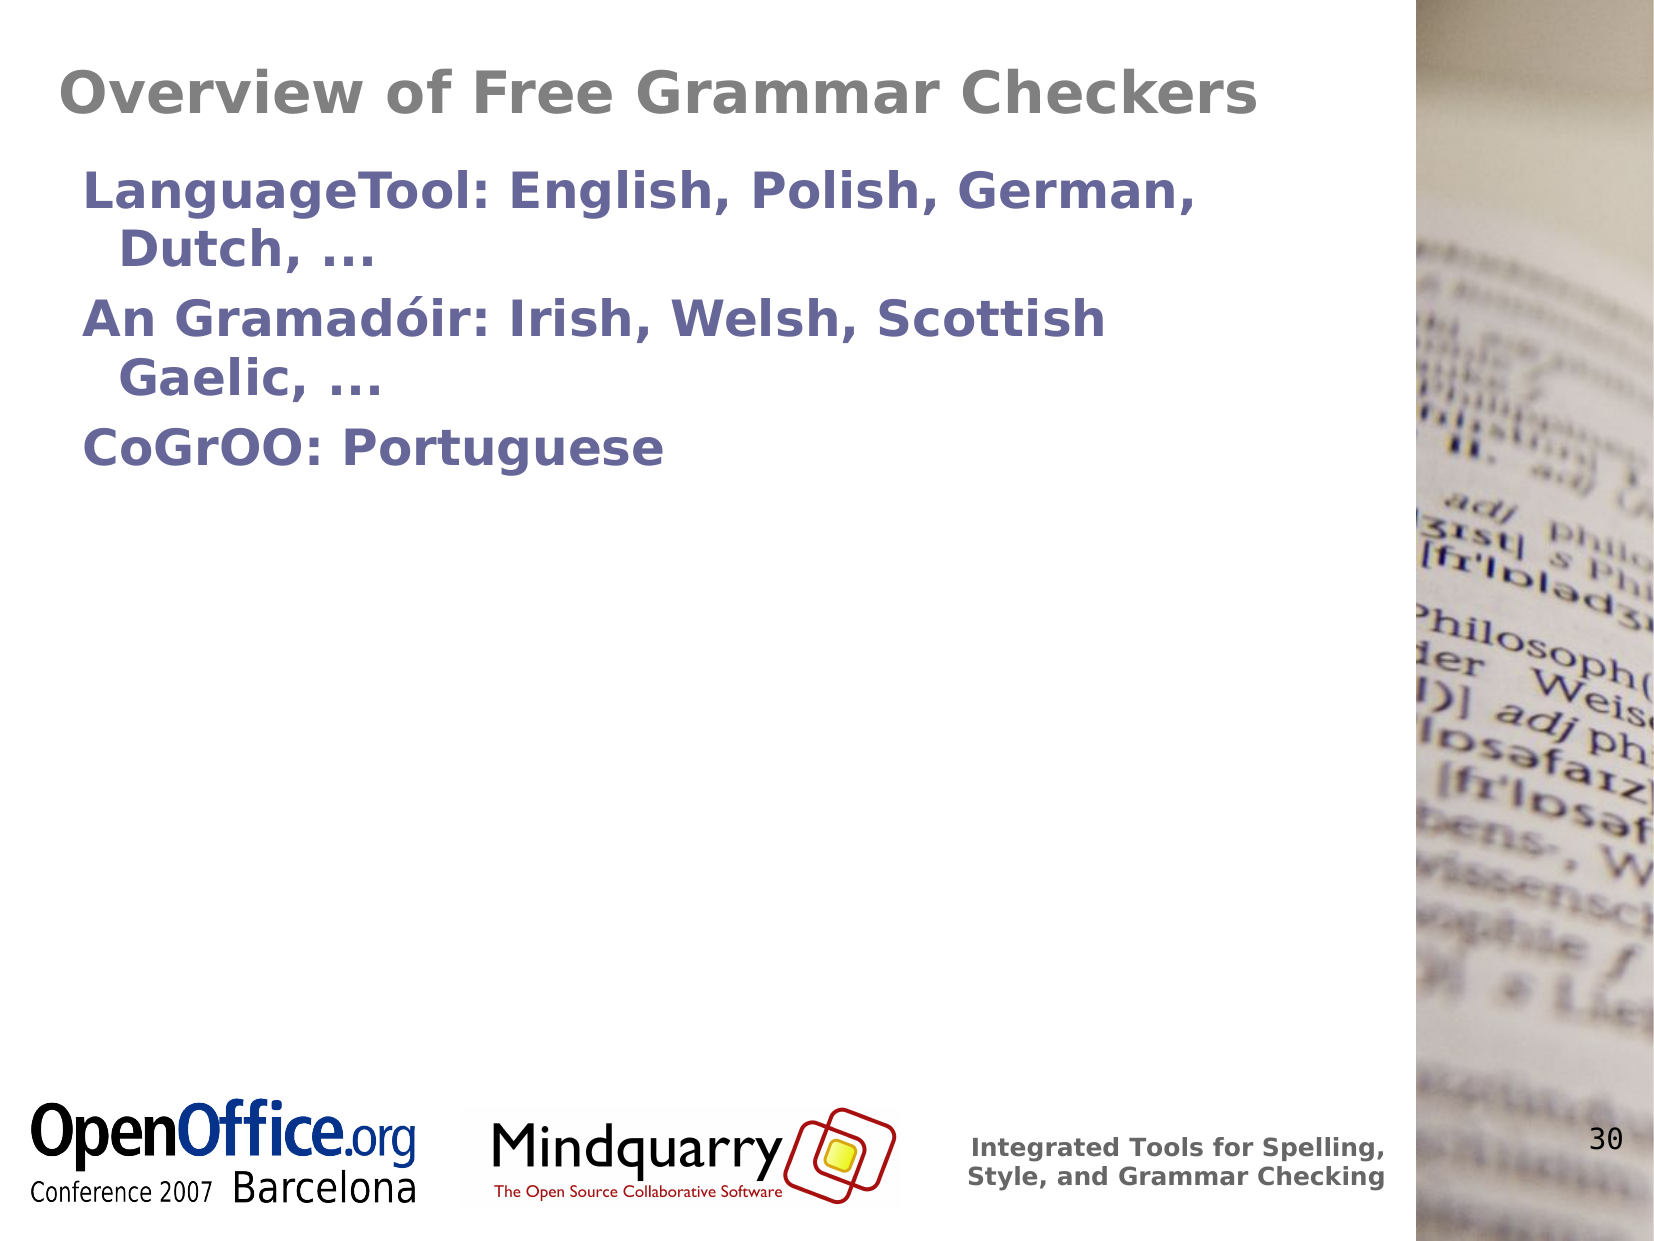

Overview of Free Grammar Checkers
LanguageTool: English, Polish, German, Dutch, ...
An Gramadóir: Irish, Welsh, Scottish Gaelic, ...
CoGrOO: Portuguese
30
#